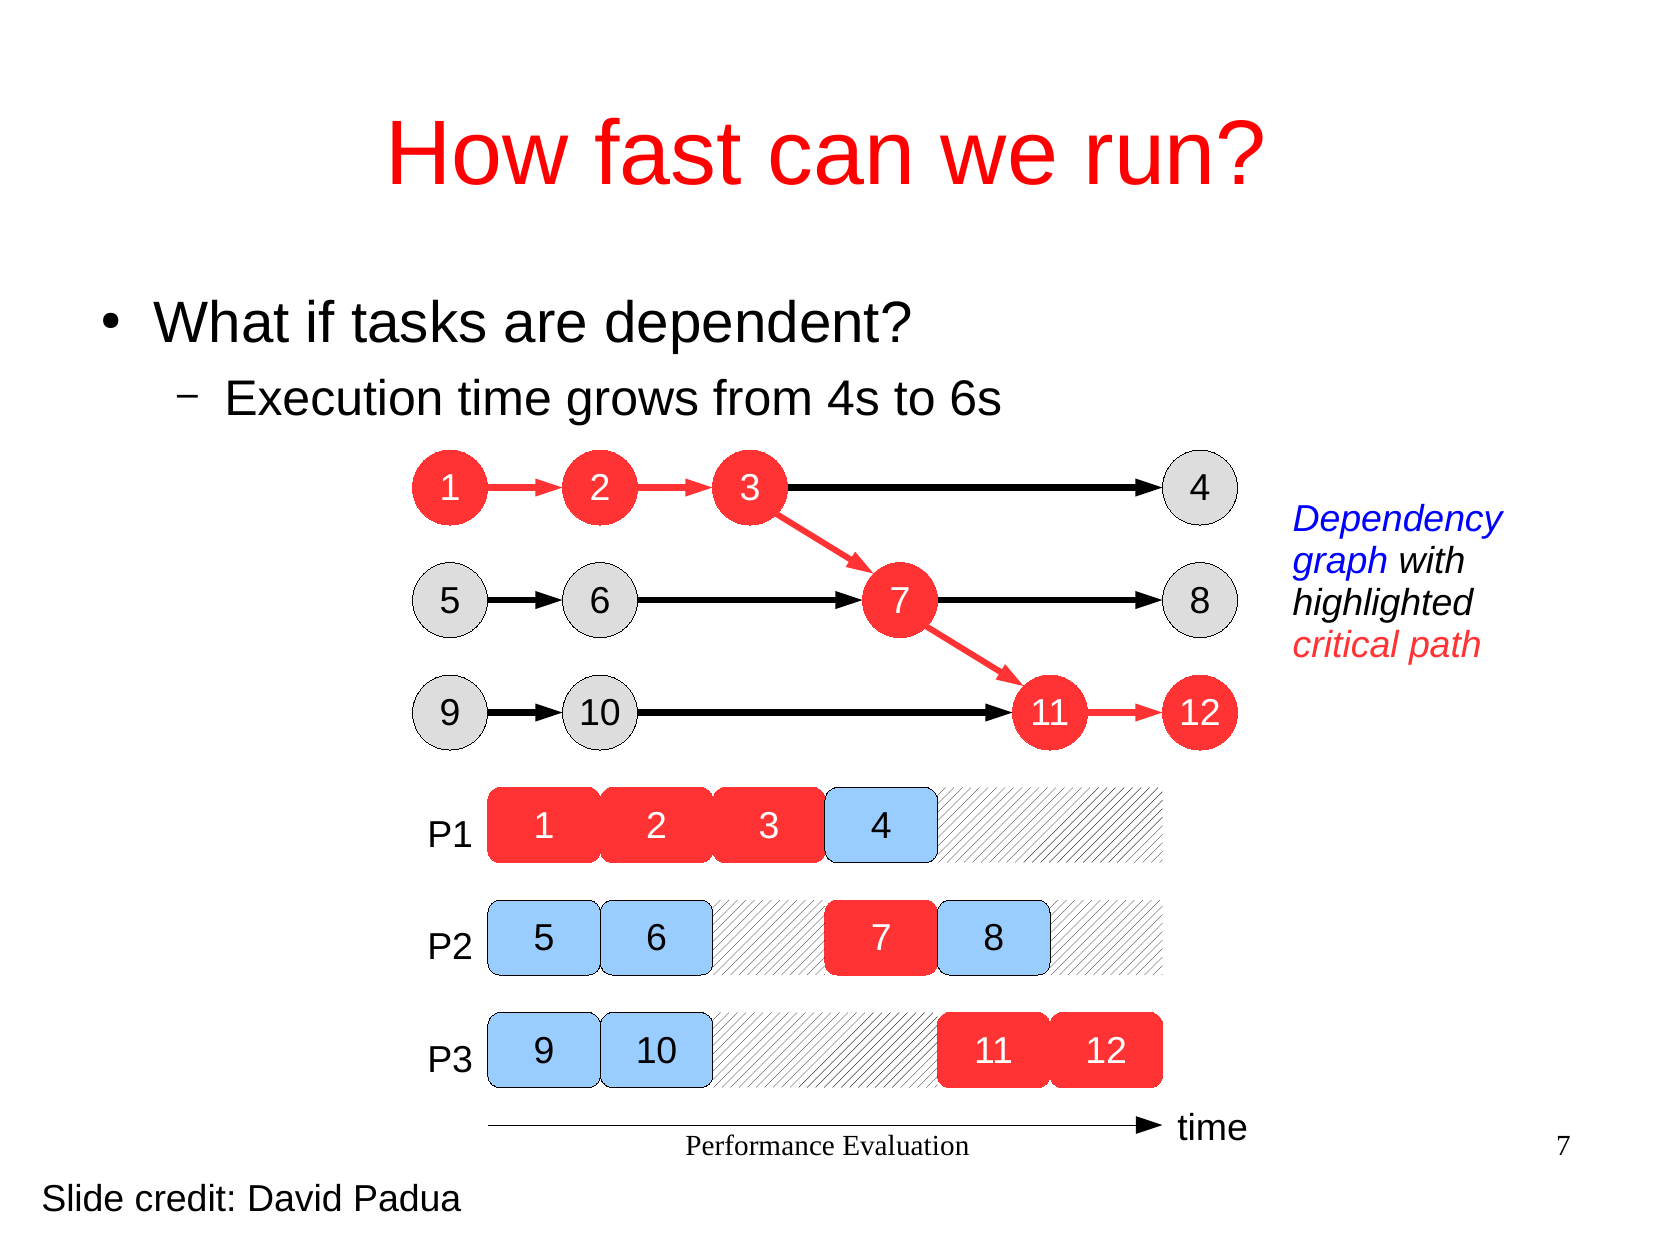

# How fast can we run?
What if tasks are dependent?
Execution time grows from 4s to 6s
1
2
3
4
Dependency graph with highlighted critical path
5
6
7
8
9
10
11
12
1
2
3
4
P1
5
6
7
8
P2
9
10
11
12
P3
time
Performance Evaluation
7
Slide credit: David Padua